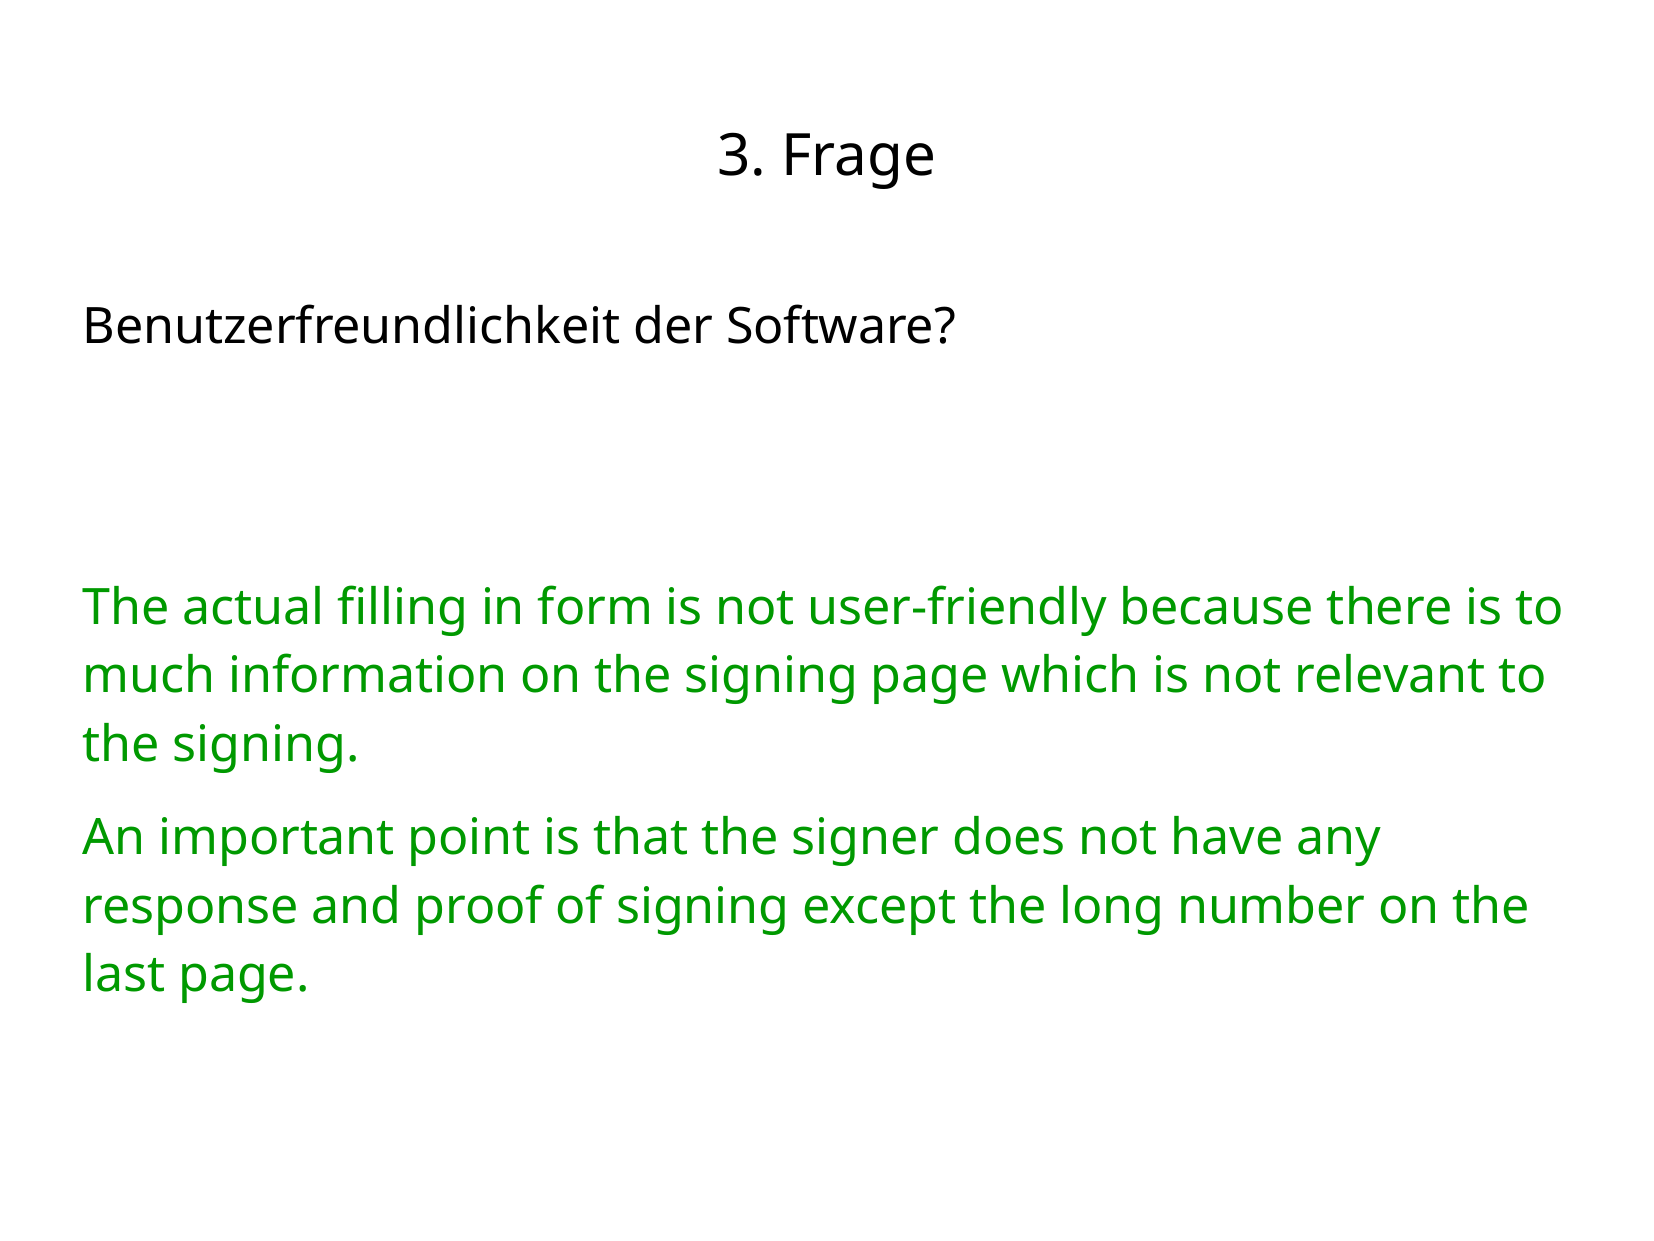

# 3. Frage
Benutzerfreundlichkeit der Software?
The actual filling in form is not user-friendly because there is to much information on the signing page which is not relevant to the signing.
An important point is that the signer does not have any response and proof of signing except the long number on the last page.